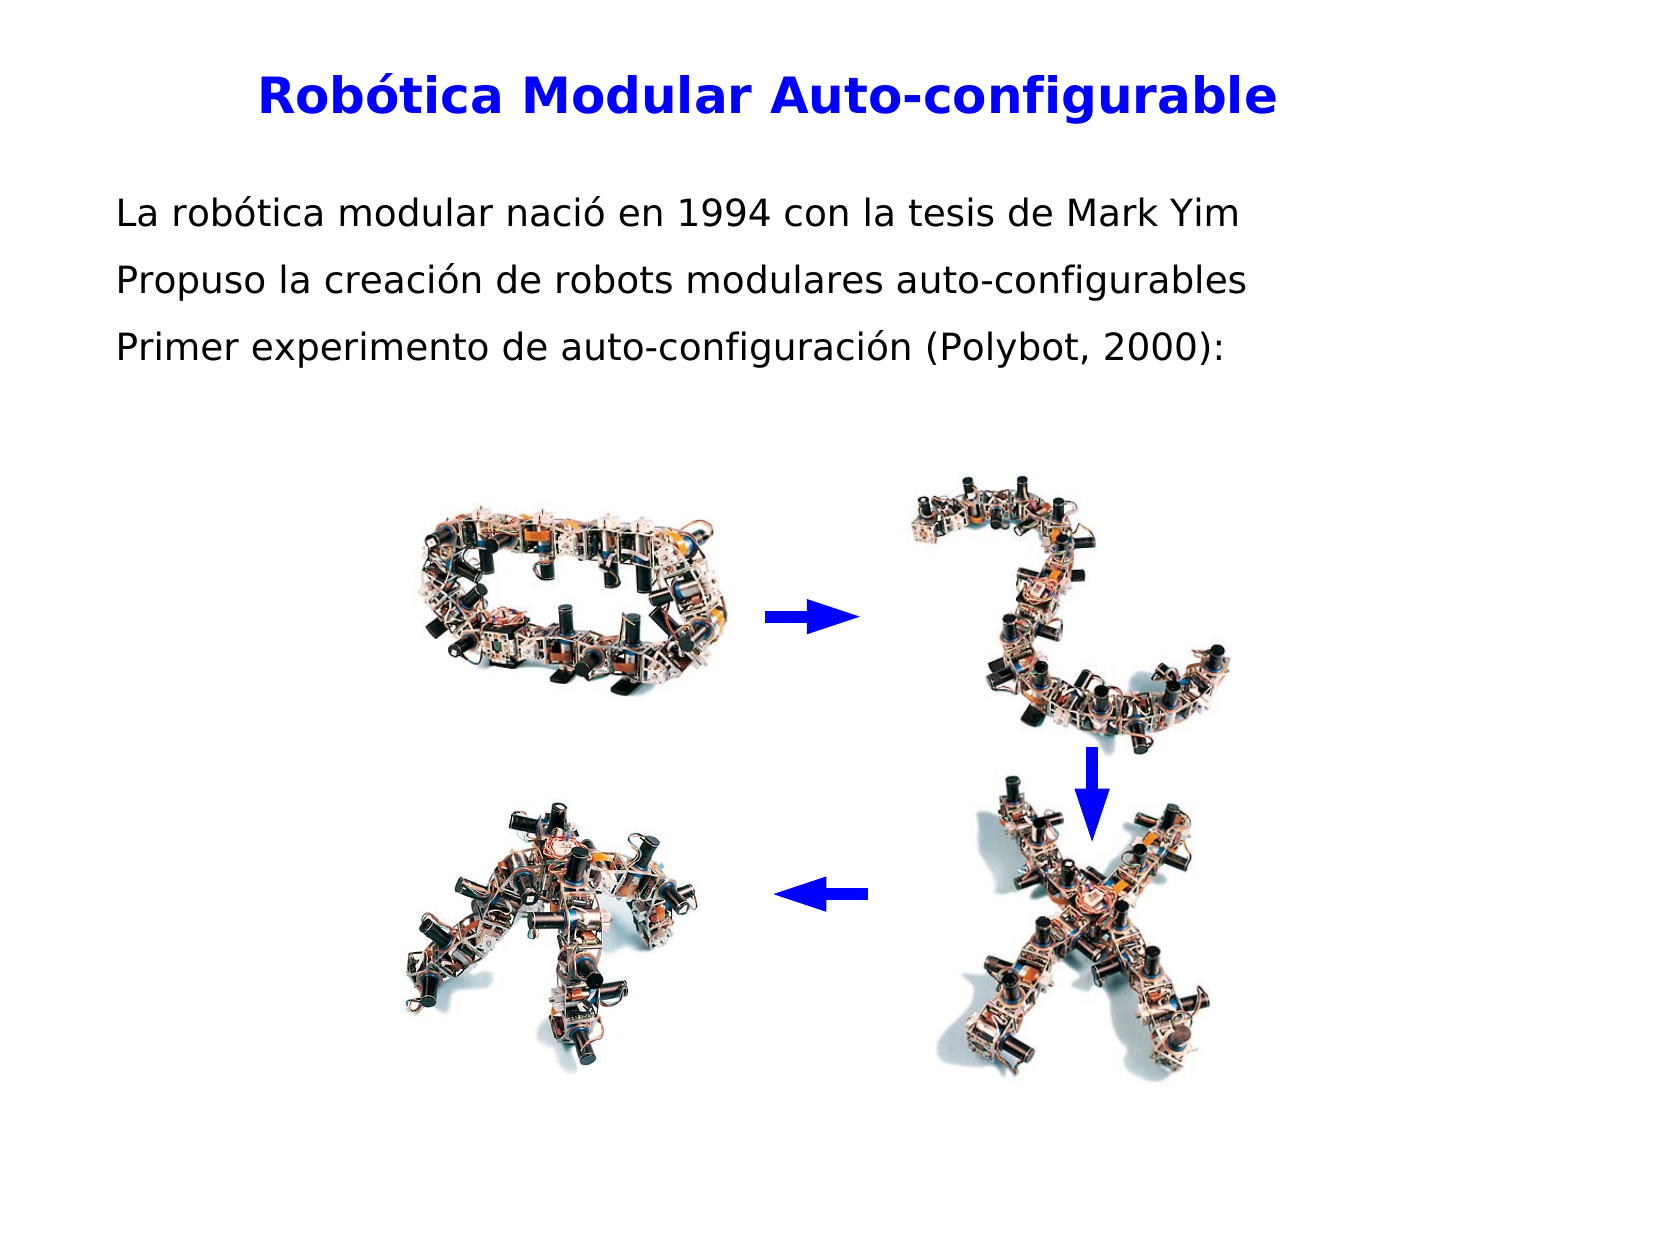

Robótica Modular Auto-configurable
 La robótica modular nació en 1994 con la tesis de Mark Yim
 Propuso la creación de robots modulares auto-configurables
 Primer experimento de auto-configuración (Polybot, 2000):